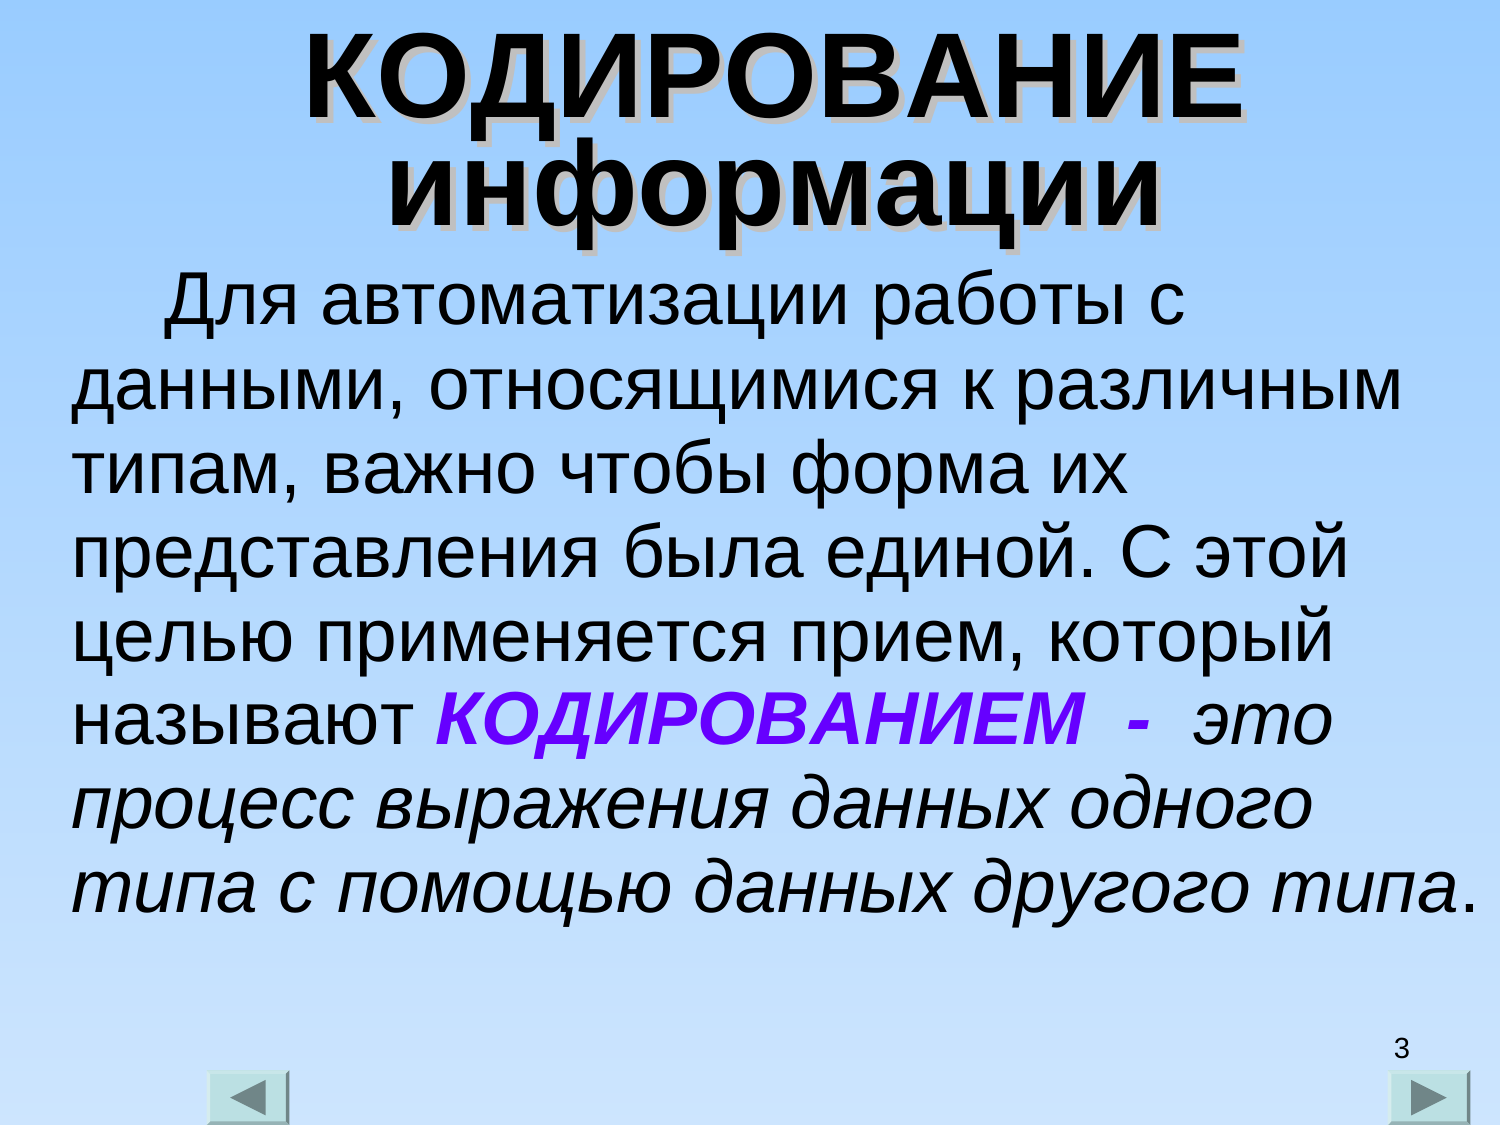

# КОДИРОВАНИЕ информации
		Для автоматизации работы с данными, относящимися к различным типам, важно чтобы форма их представления была единой. С этой целью применяется прием, который называют КОДИРОВАНИЕМ - это процесс выражения данных одного типа с помощью данных другого типа.
3